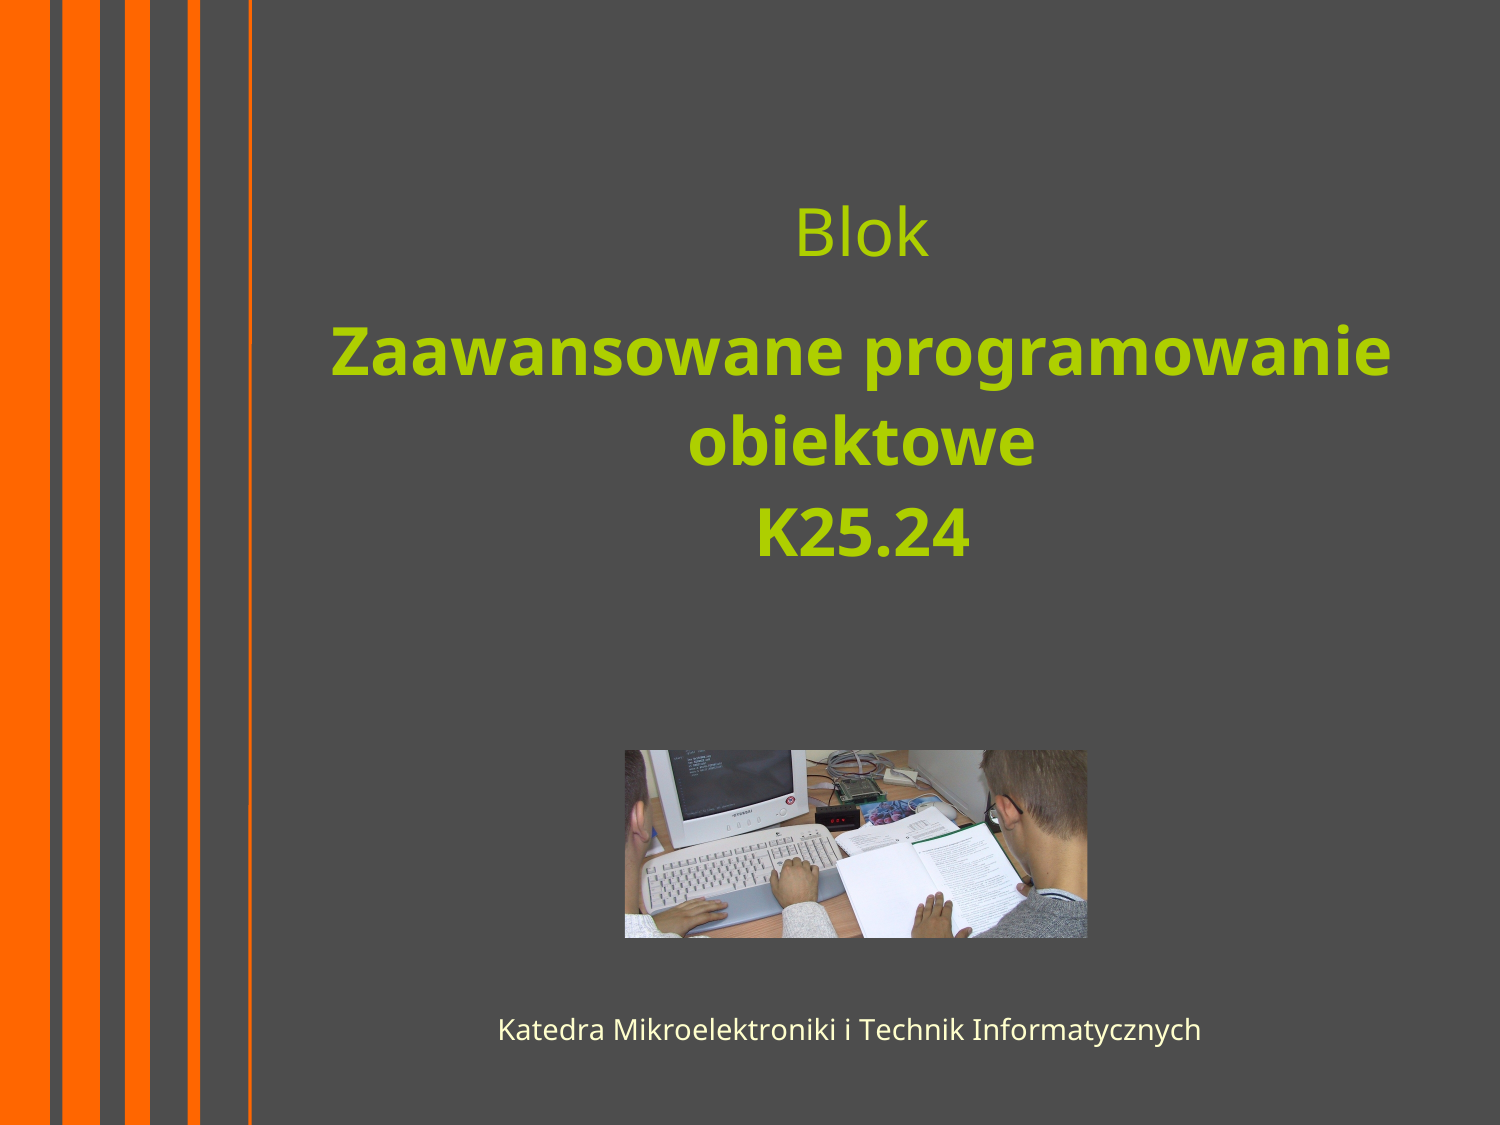

# Blok Zaawansowane programowanie obiektowe K25.24
Katedra Mikroelektroniki i Technik Informatycznych